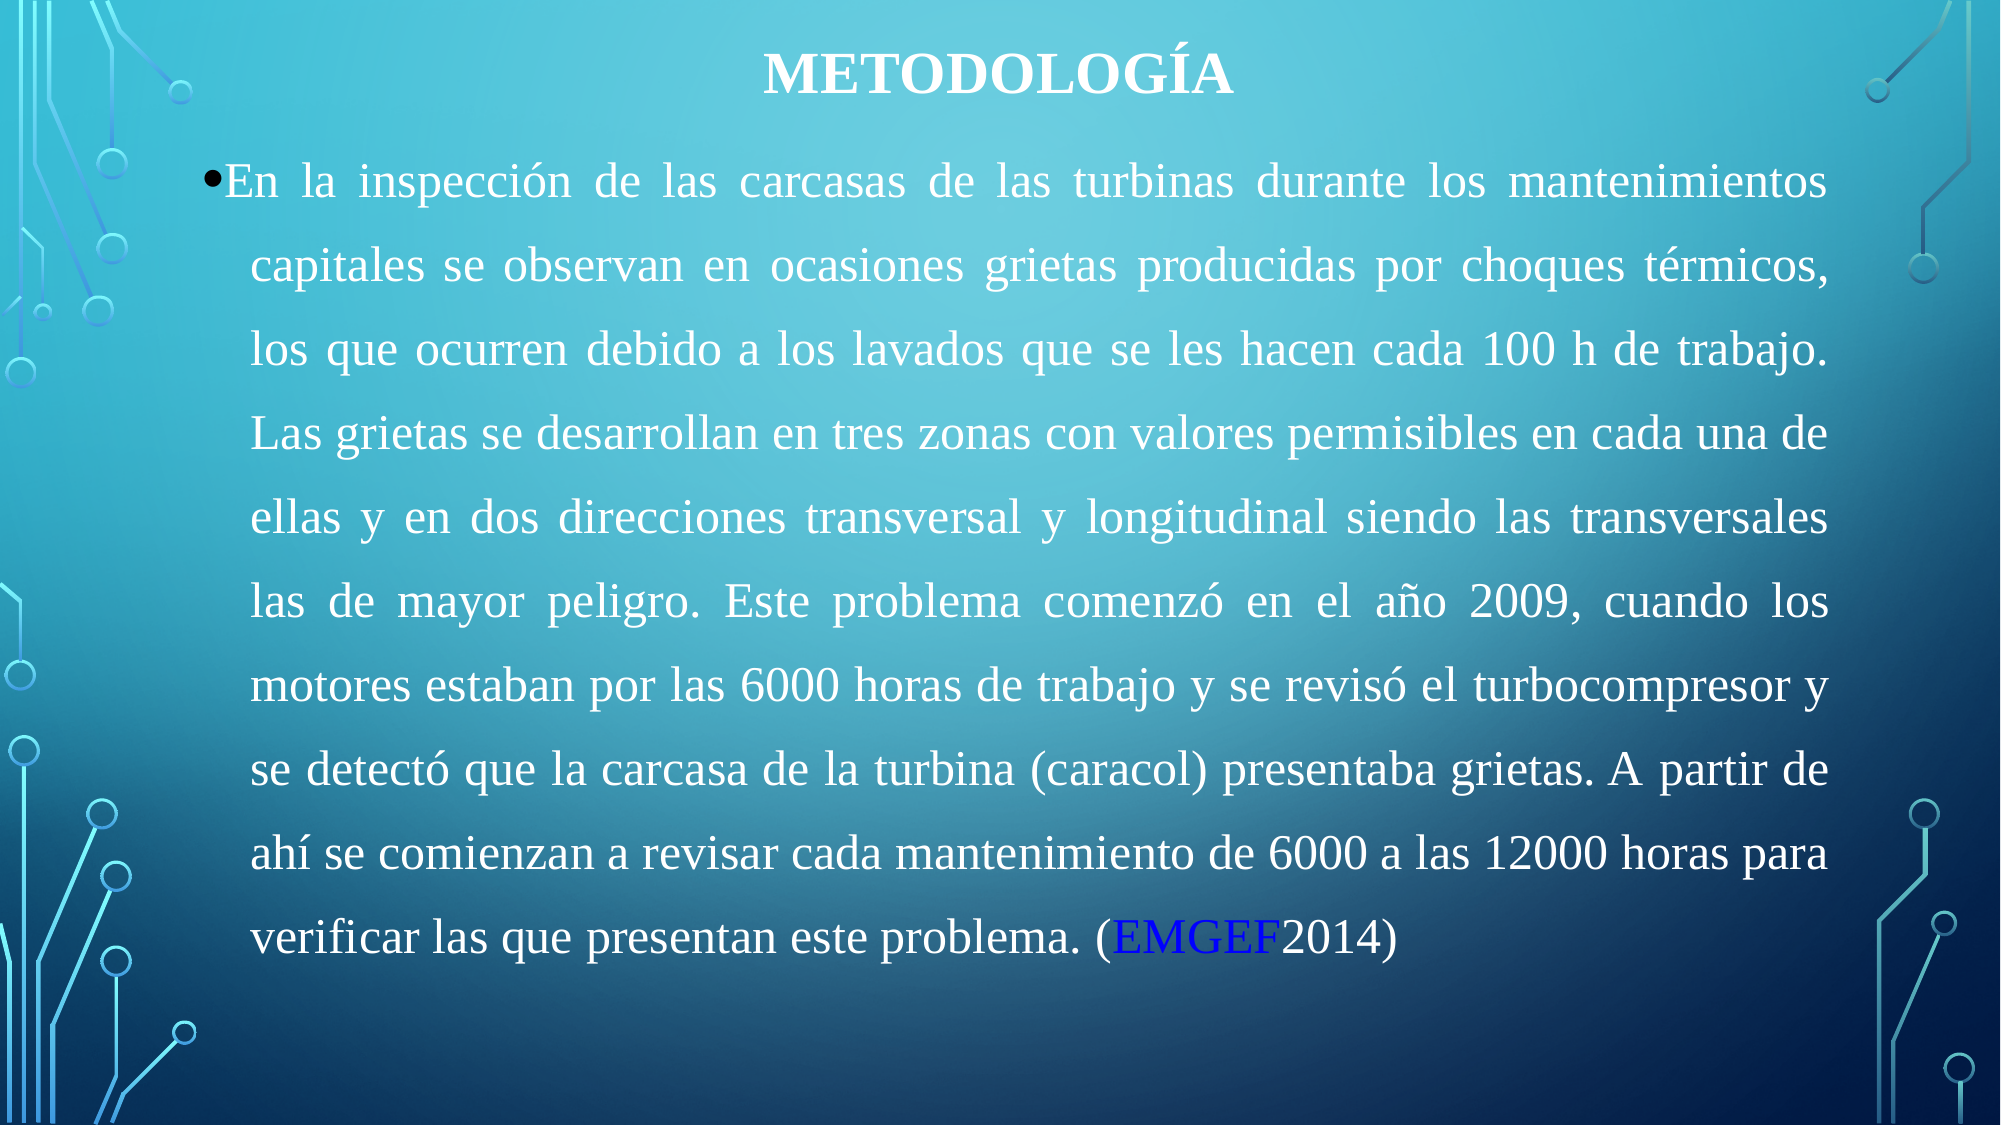

# Metodología
En la inspección de las carcasas de las turbinas durante los mantenimientos capitales se observan en ocasiones grietas producidas por choques térmicos, los que ocurren debido a los lavados que se les hacen cada 100 h de trabajo. Las grietas se desarrollan en tres zonas con valores permisibles en cada una de ellas y en dos direcciones transversal y longitudinal siendo las transversales las de mayor peligro. Este problema comenzó en el año 2009, cuando los motores estaban por las 6000 horas de trabajo y se revisó el turbocompresor y se detectó que la carcasa de la turbina (caracol) presentaba grietas. A partir de ahí se comienzan a revisar cada mantenimiento de 6000 a las 12000 horas para verificar las que presentan este problema. (EMGEF2014)